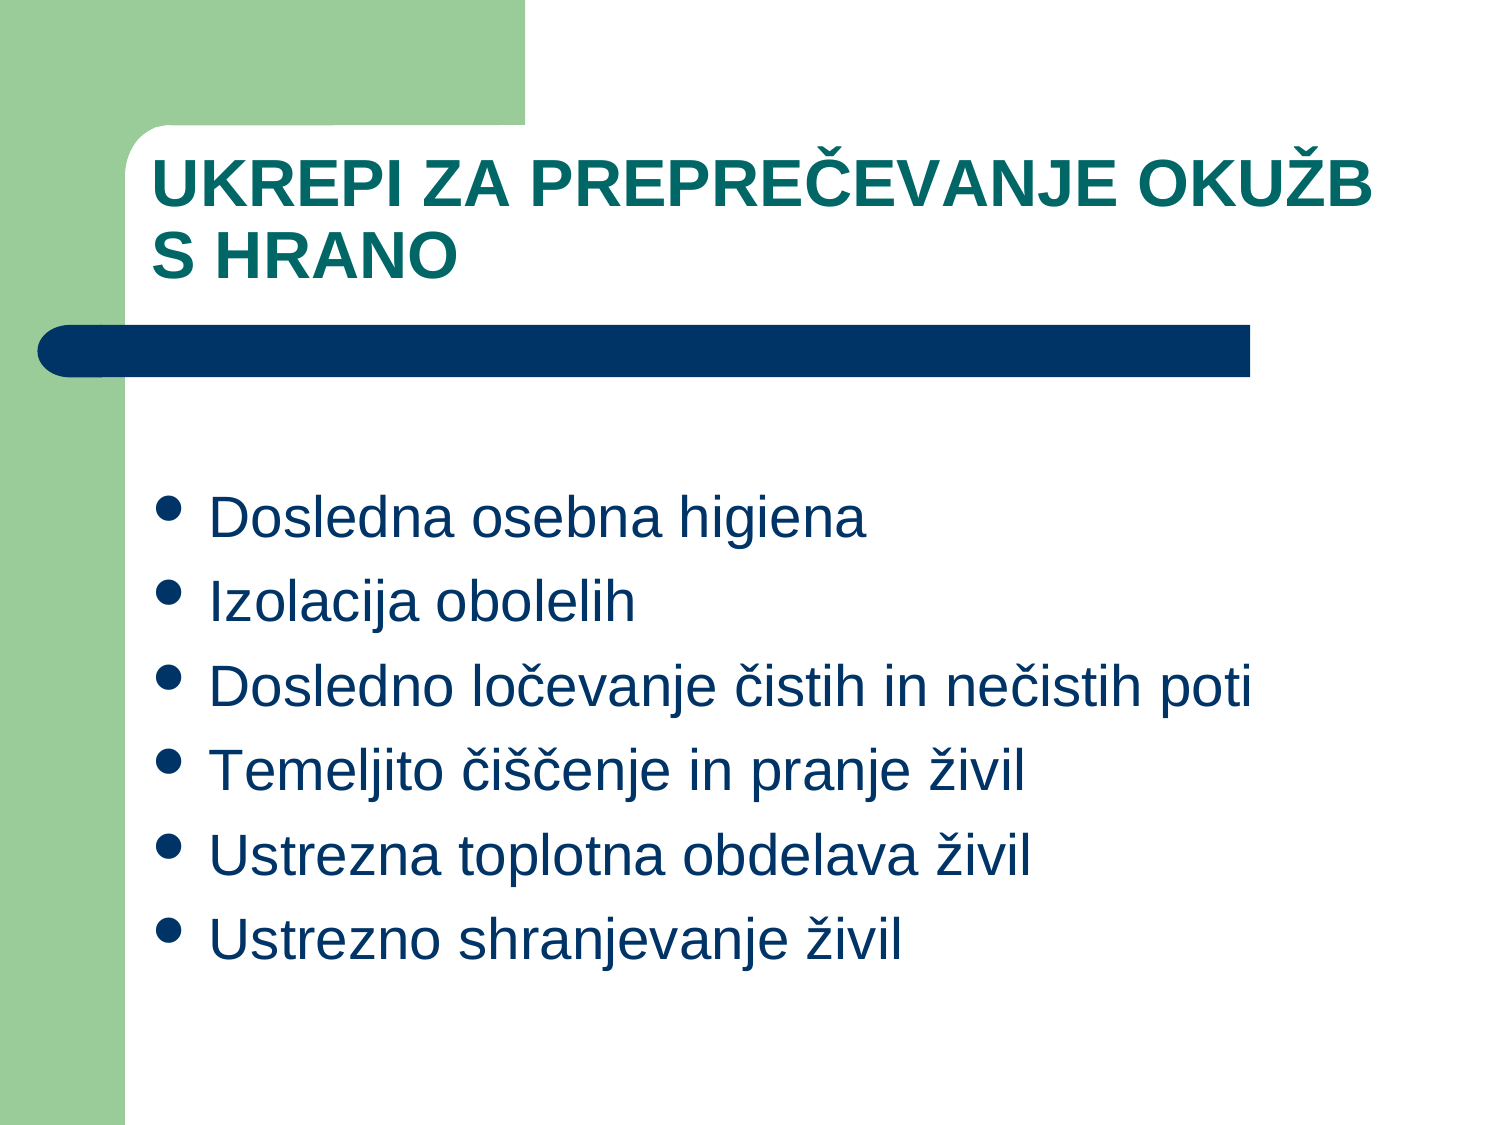

# UKREPI ZA PREPREČEVANJE OKUŽB S HRANO
Dosledna osebna higiena
Izolacija obolelih
Dosledno ločevanje čistih in nečistih poti
Temeljito čiščenje in pranje živil
Ustrezna toplotna obdelava živil
Ustrezno shranjevanje živil